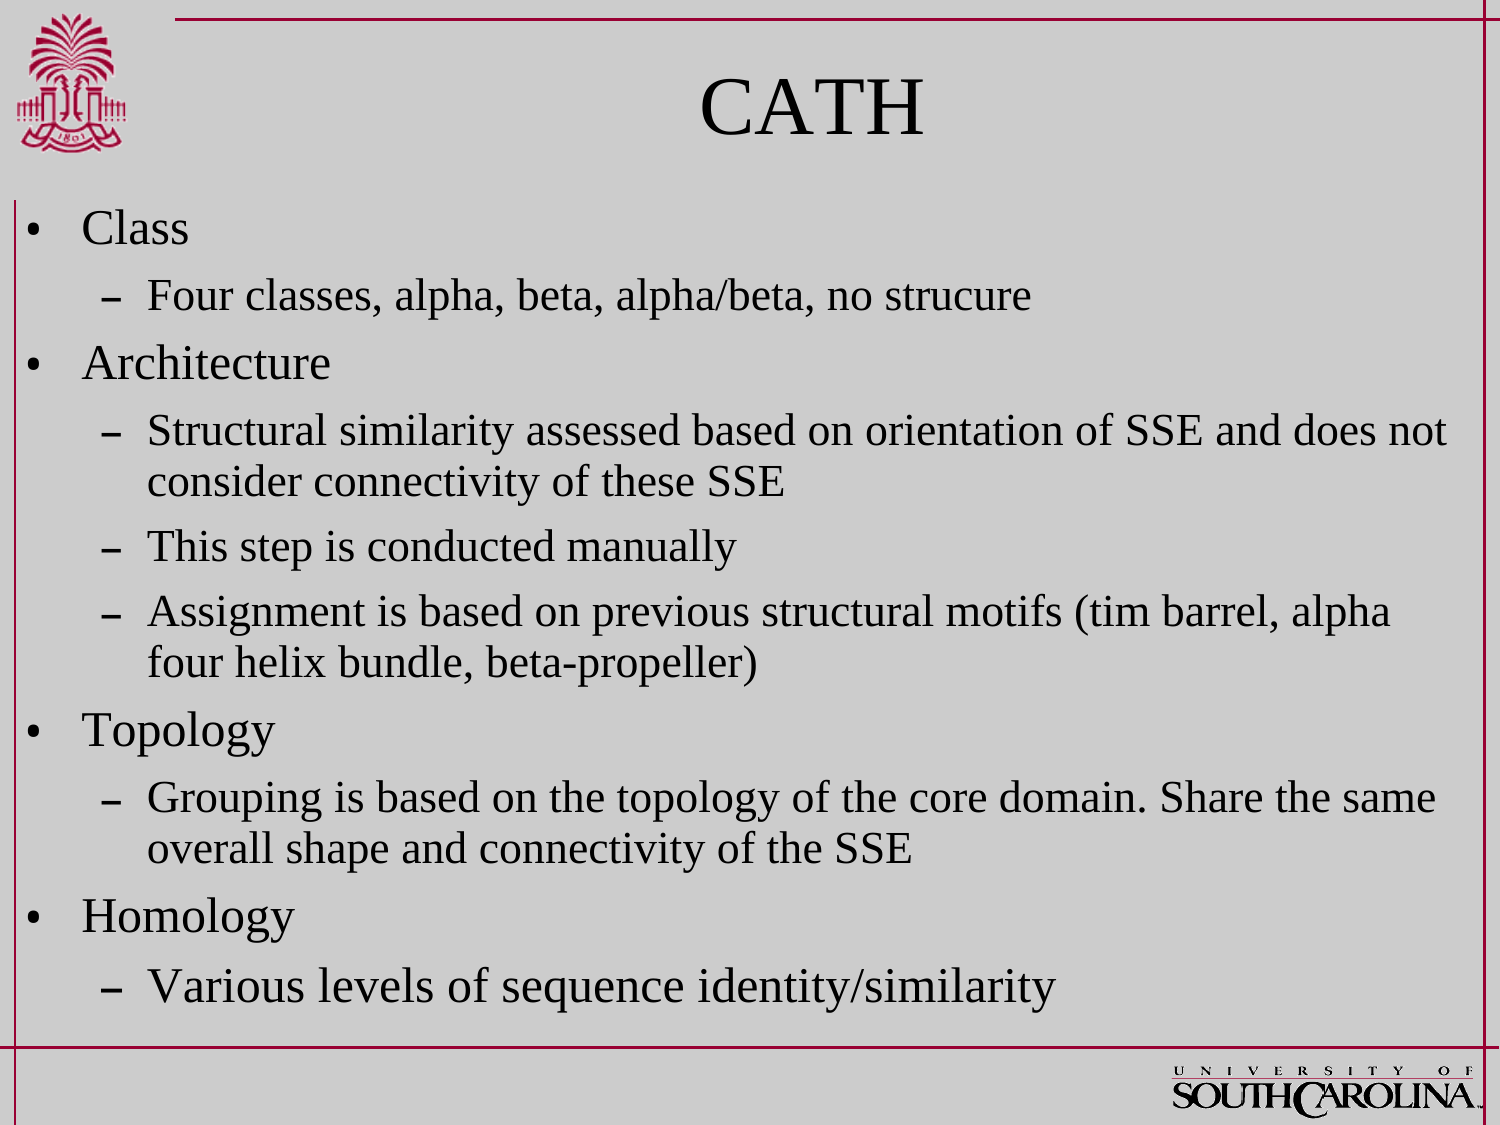

# CATH
Class
Four classes, alpha, beta, alpha/beta, no strucure
Architecture
Structural similarity assessed based on orientation of SSE and does not consider connectivity of these SSE
This step is conducted manually
Assignment is based on previous structural motifs (tim barrel, alpha four helix bundle, beta-propeller)
Topology
Grouping is based on the topology of the core domain. Share the same overall shape and connectivity of the SSE
Homology
Various levels of sequence identity/similarity